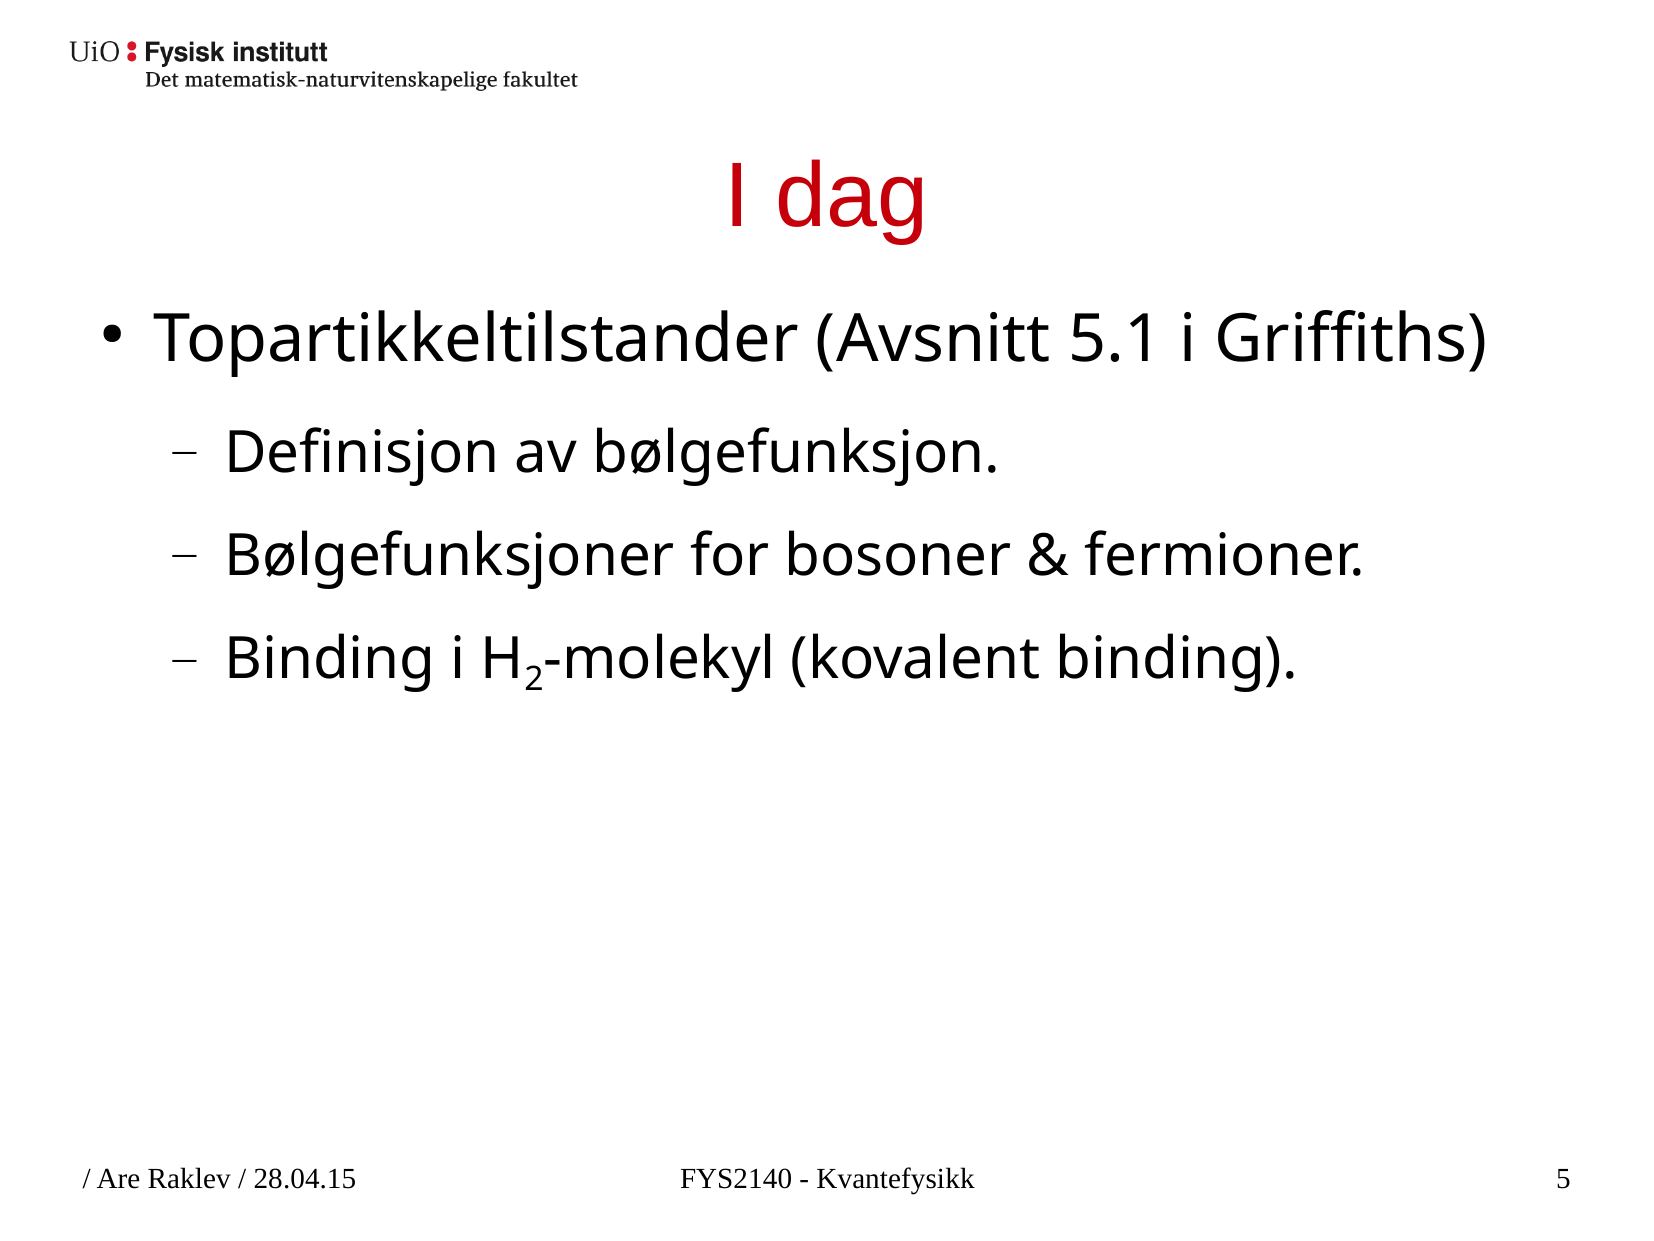

# I dag
Topartikkeltilstander (Avsnitt 5.1 i Griffiths)
Definisjon av bølgefunksjon.
Bølgefunksjoner for bosoner & fermioner.
Binding i H2-molekyl (kovalent binding).
/ Are Raklev / 28.04.15
FYS2140 - Kvantefysikk
5